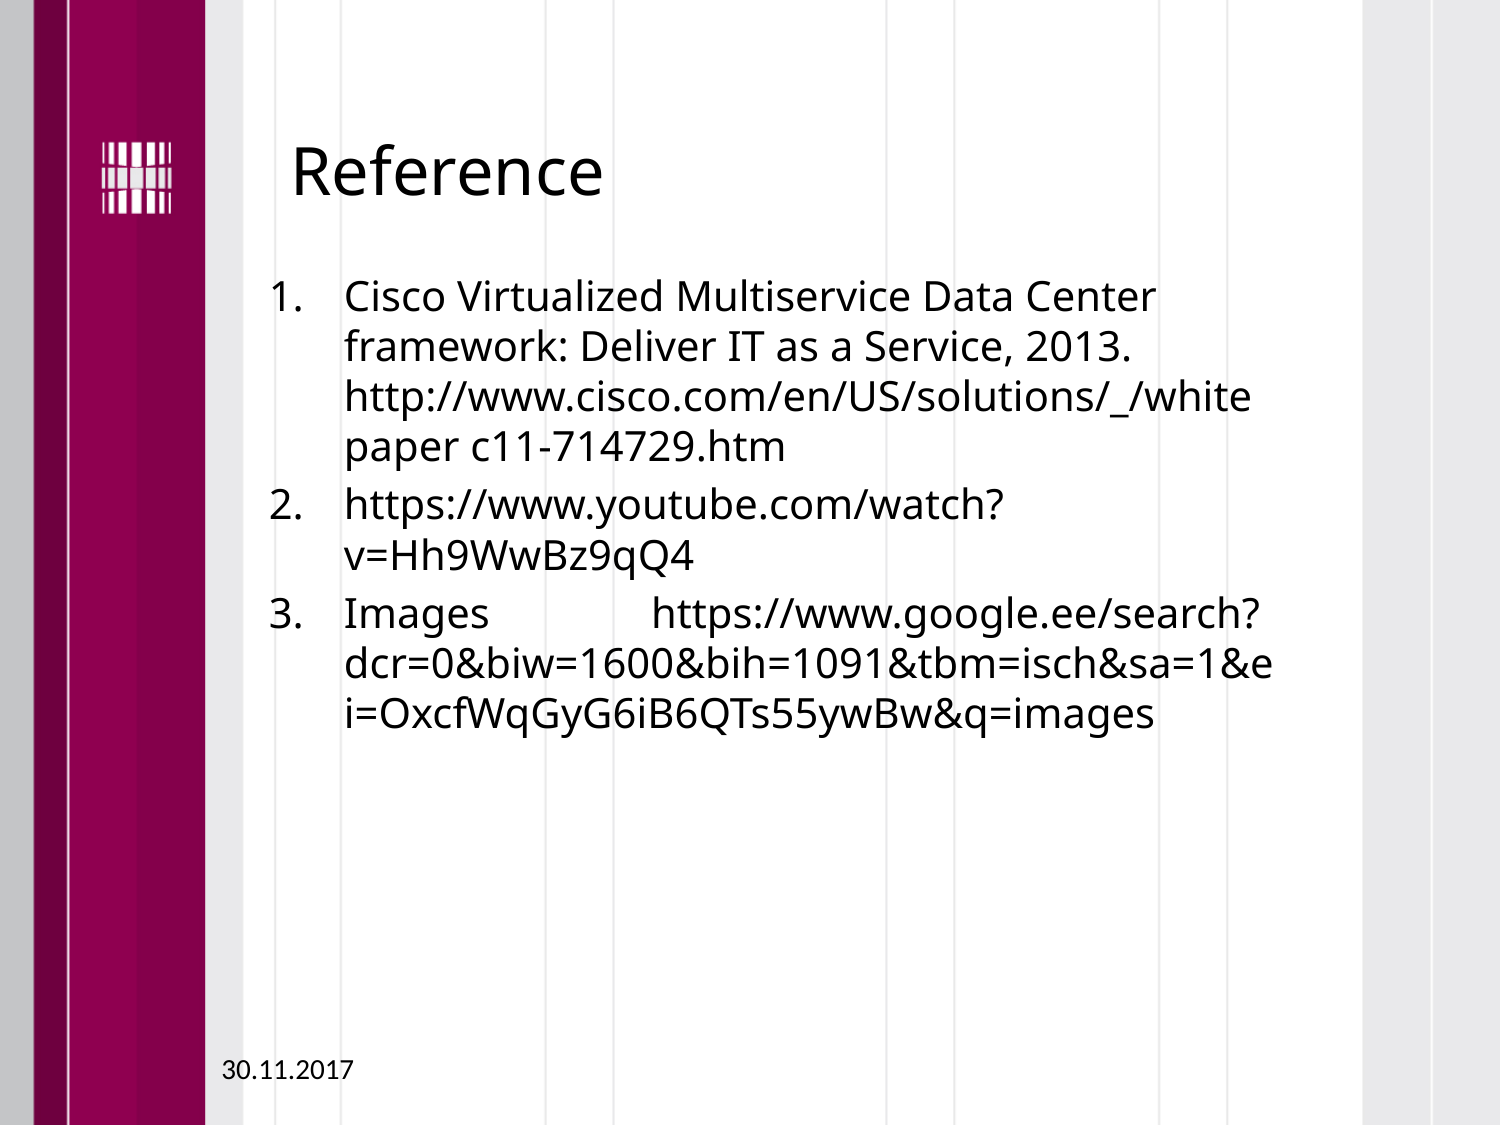

# Reference
Cisco Virtualized Multiservice Data Center framework: Deliver IT as a Service, 2013. http://www.cisco.com/en/US/solutions/_/white paper c11-714729.htm
https://www.youtube.com/watch?v=Hh9WwBz9qQ4
Images https://www.google.ee/search?dcr=0&biw=1600&bih=1091&tbm=isch&sa=1&ei=OxcfWqGyG6iB6QTs55ywBw&q=images
30.11.2017